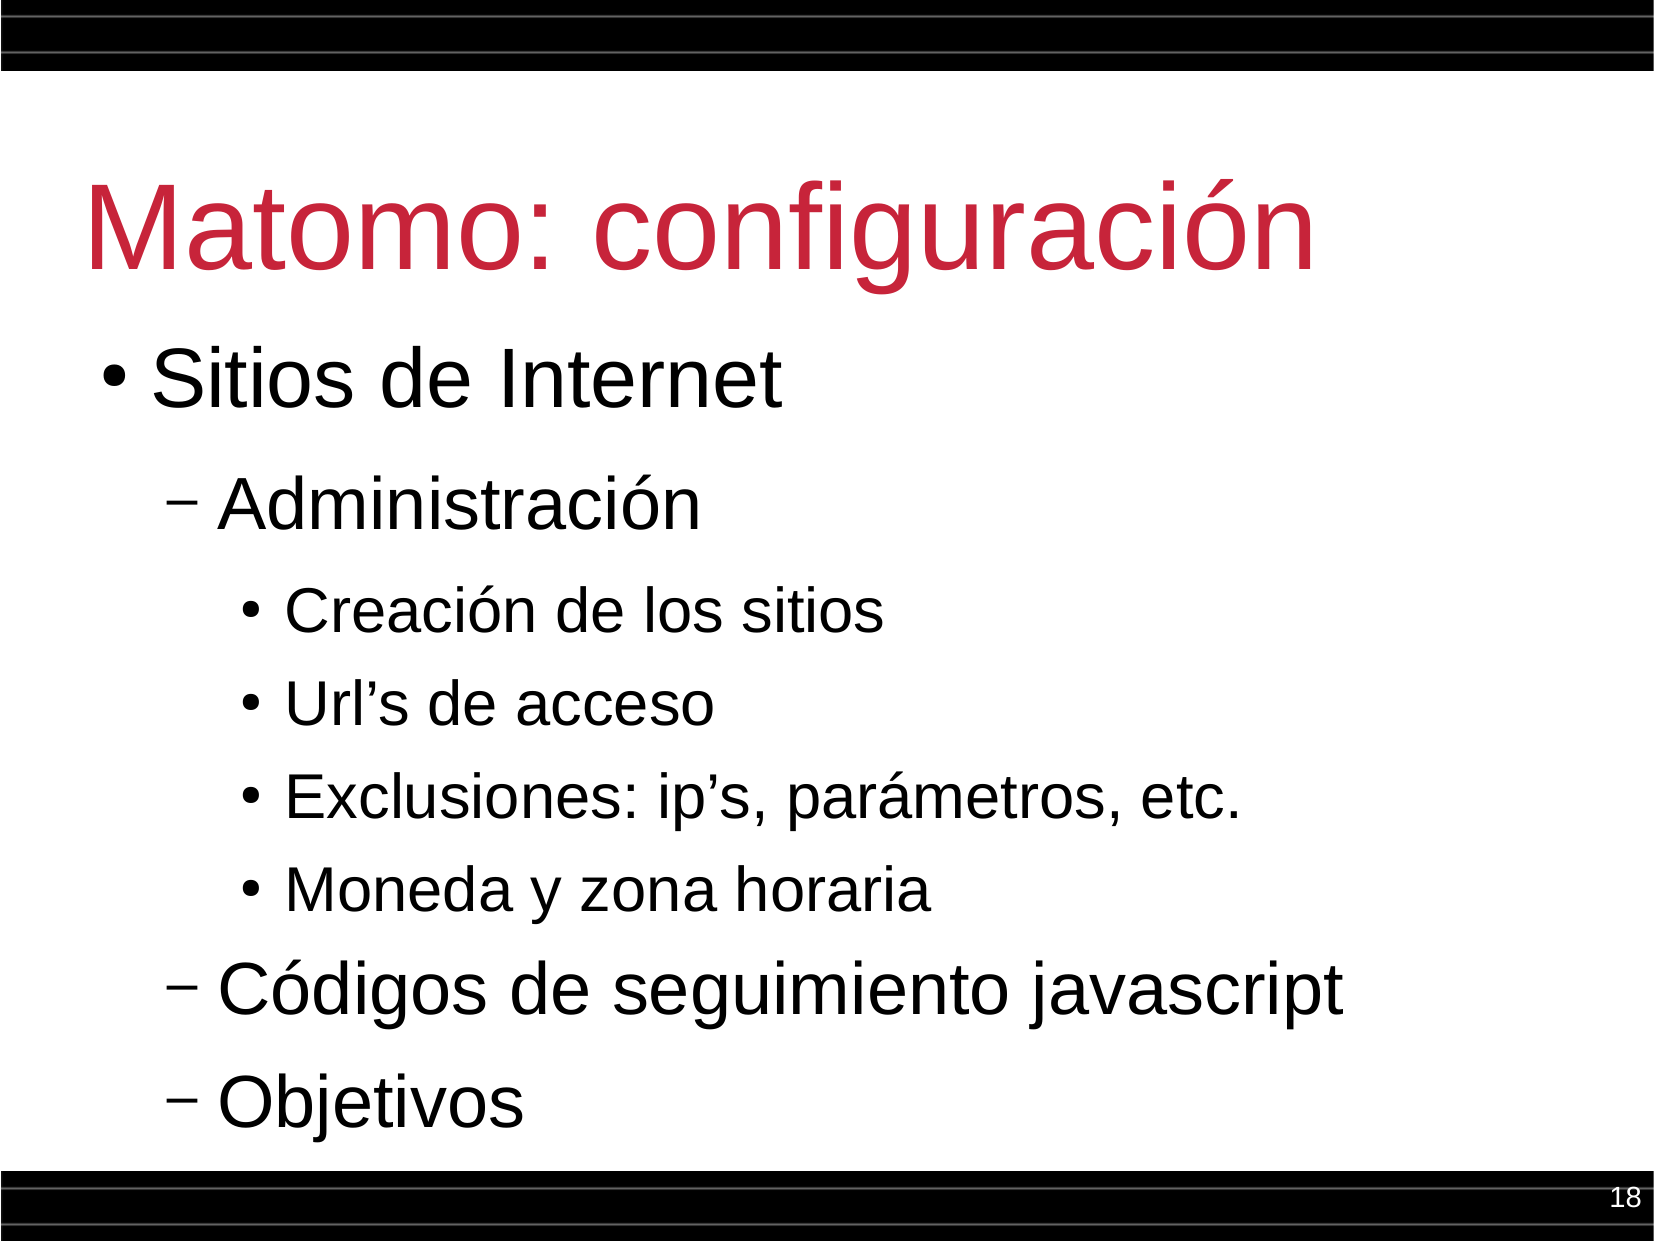

# Matomo: configuración
Sitios de Internet
Administración
Creación de los sitios
Url’s de acceso
Exclusiones: ip’s, parámetros, etc.
Moneda y zona horaria
Códigos de seguimiento javascript
Objetivos